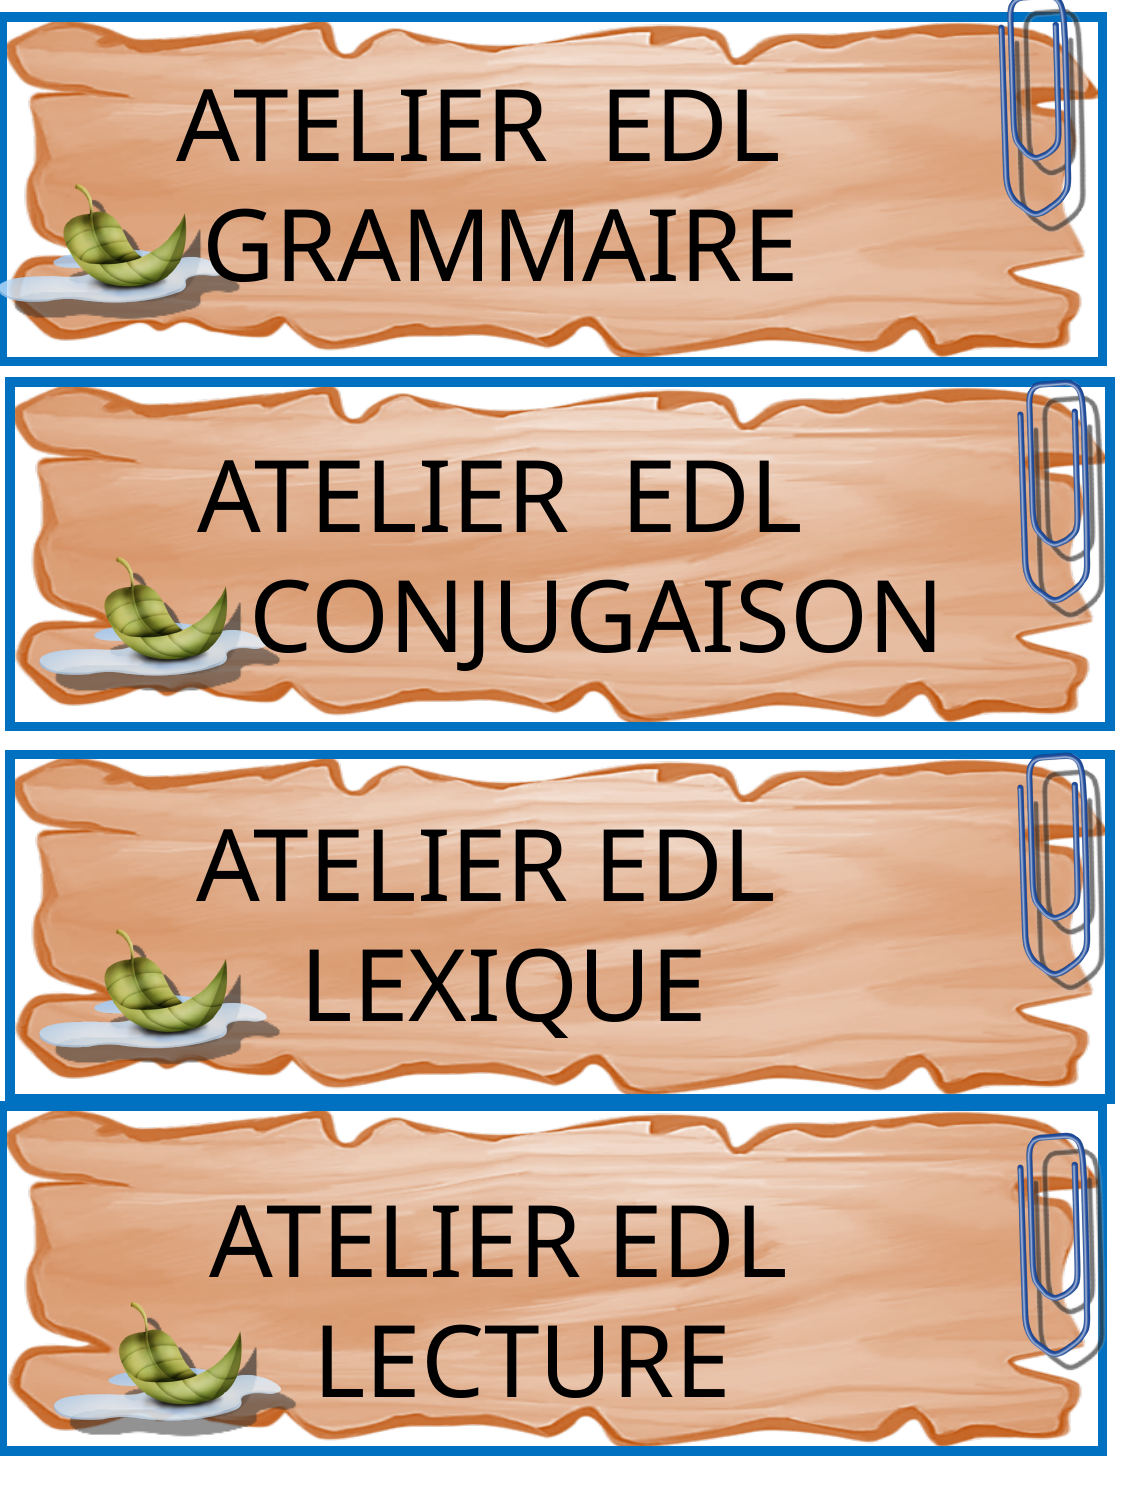

ATELIER EDL
 GRAMMAIRE
ATELIER EDL
 CONJUGAISON
ATELIER EDL
 LEXIQUE
ATELIER EDL
 LECTURE